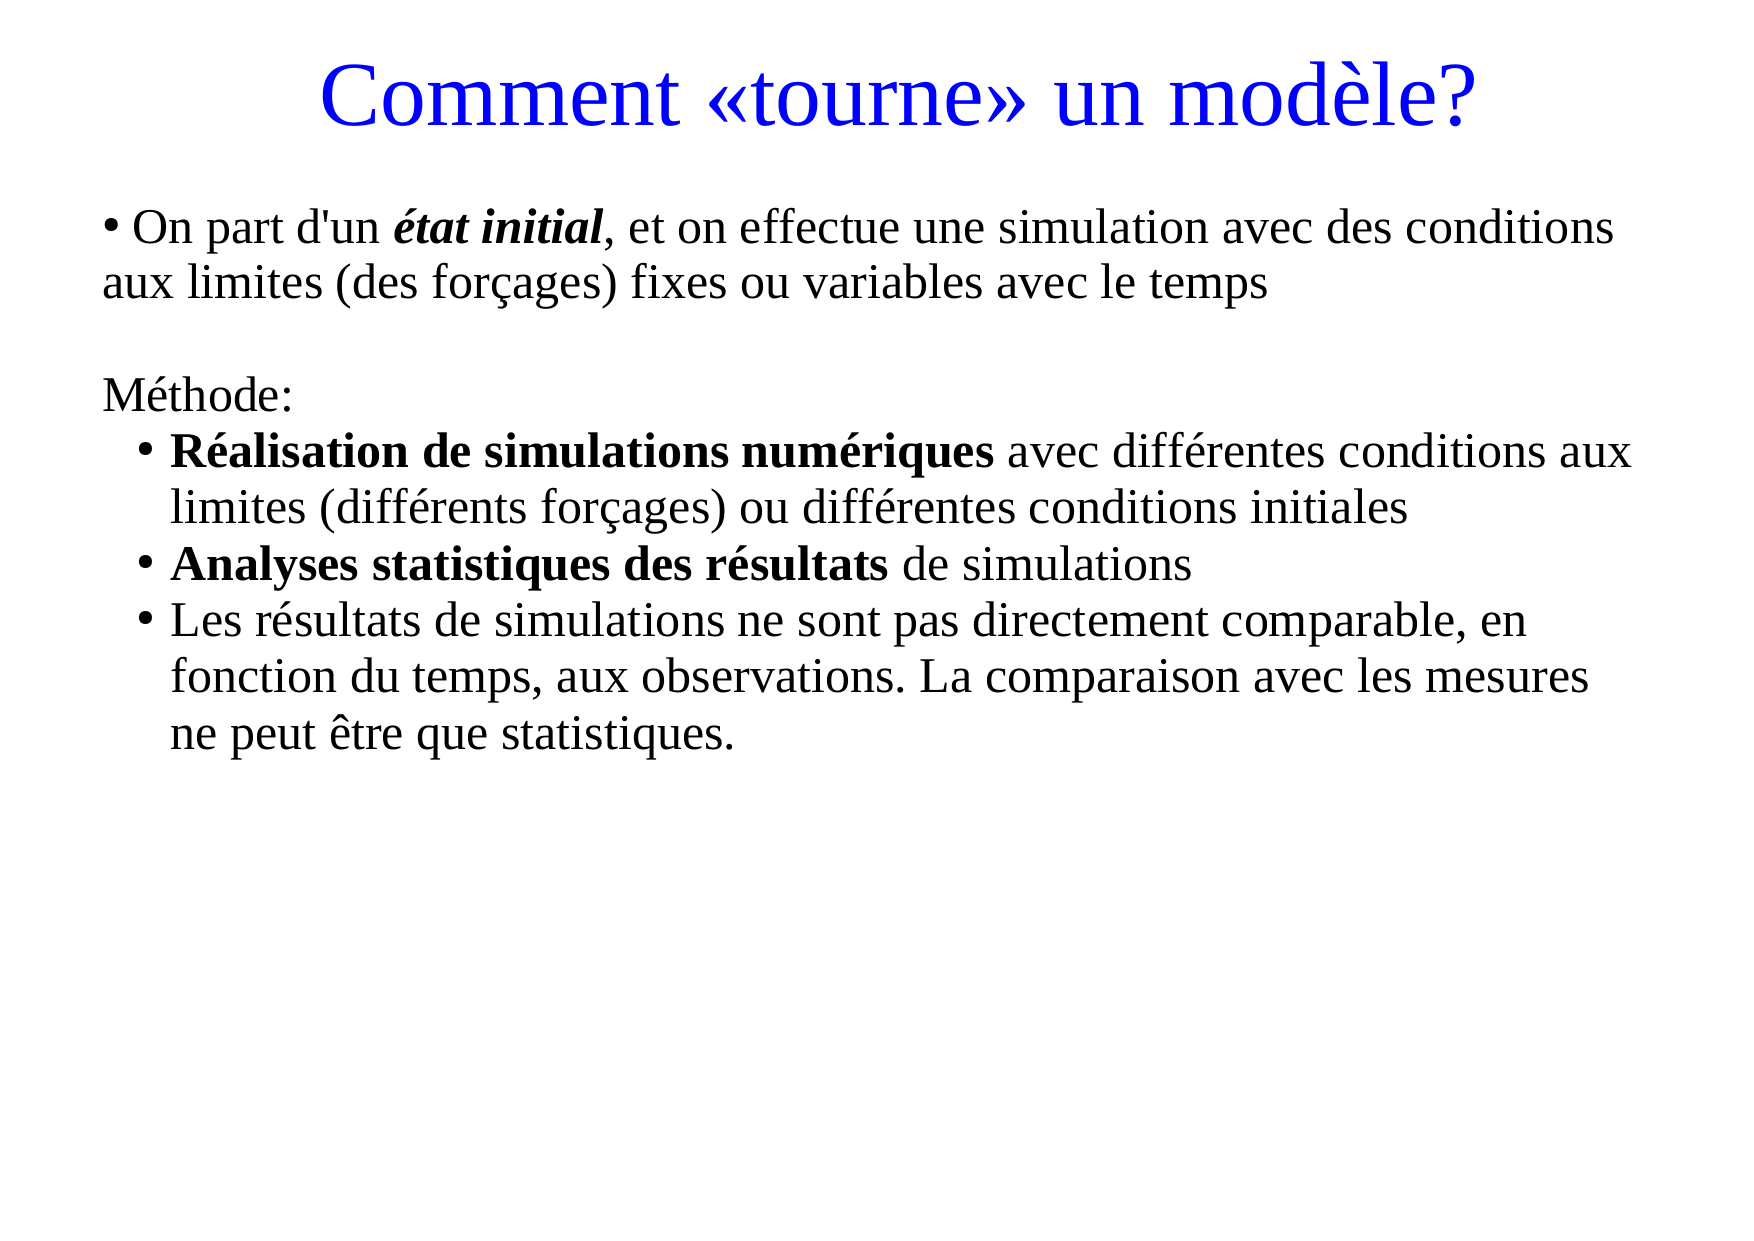

Comment «tourne» un modèle?
 On part d'un état initial, et on effectue une simulation avec des conditions aux limites (des forçages) fixes ou variables avec le temps
Méthode:
Réalisation de simulations numériques avec différentes conditions aux limites (différents forçages) ou différentes conditions initiales
Analyses statistiques des résultats de simulations
Les résultats de simulations ne sont pas directement comparable, en fonction du temps, aux observations. La comparaison avec les mesures ne peut être que statistiques.